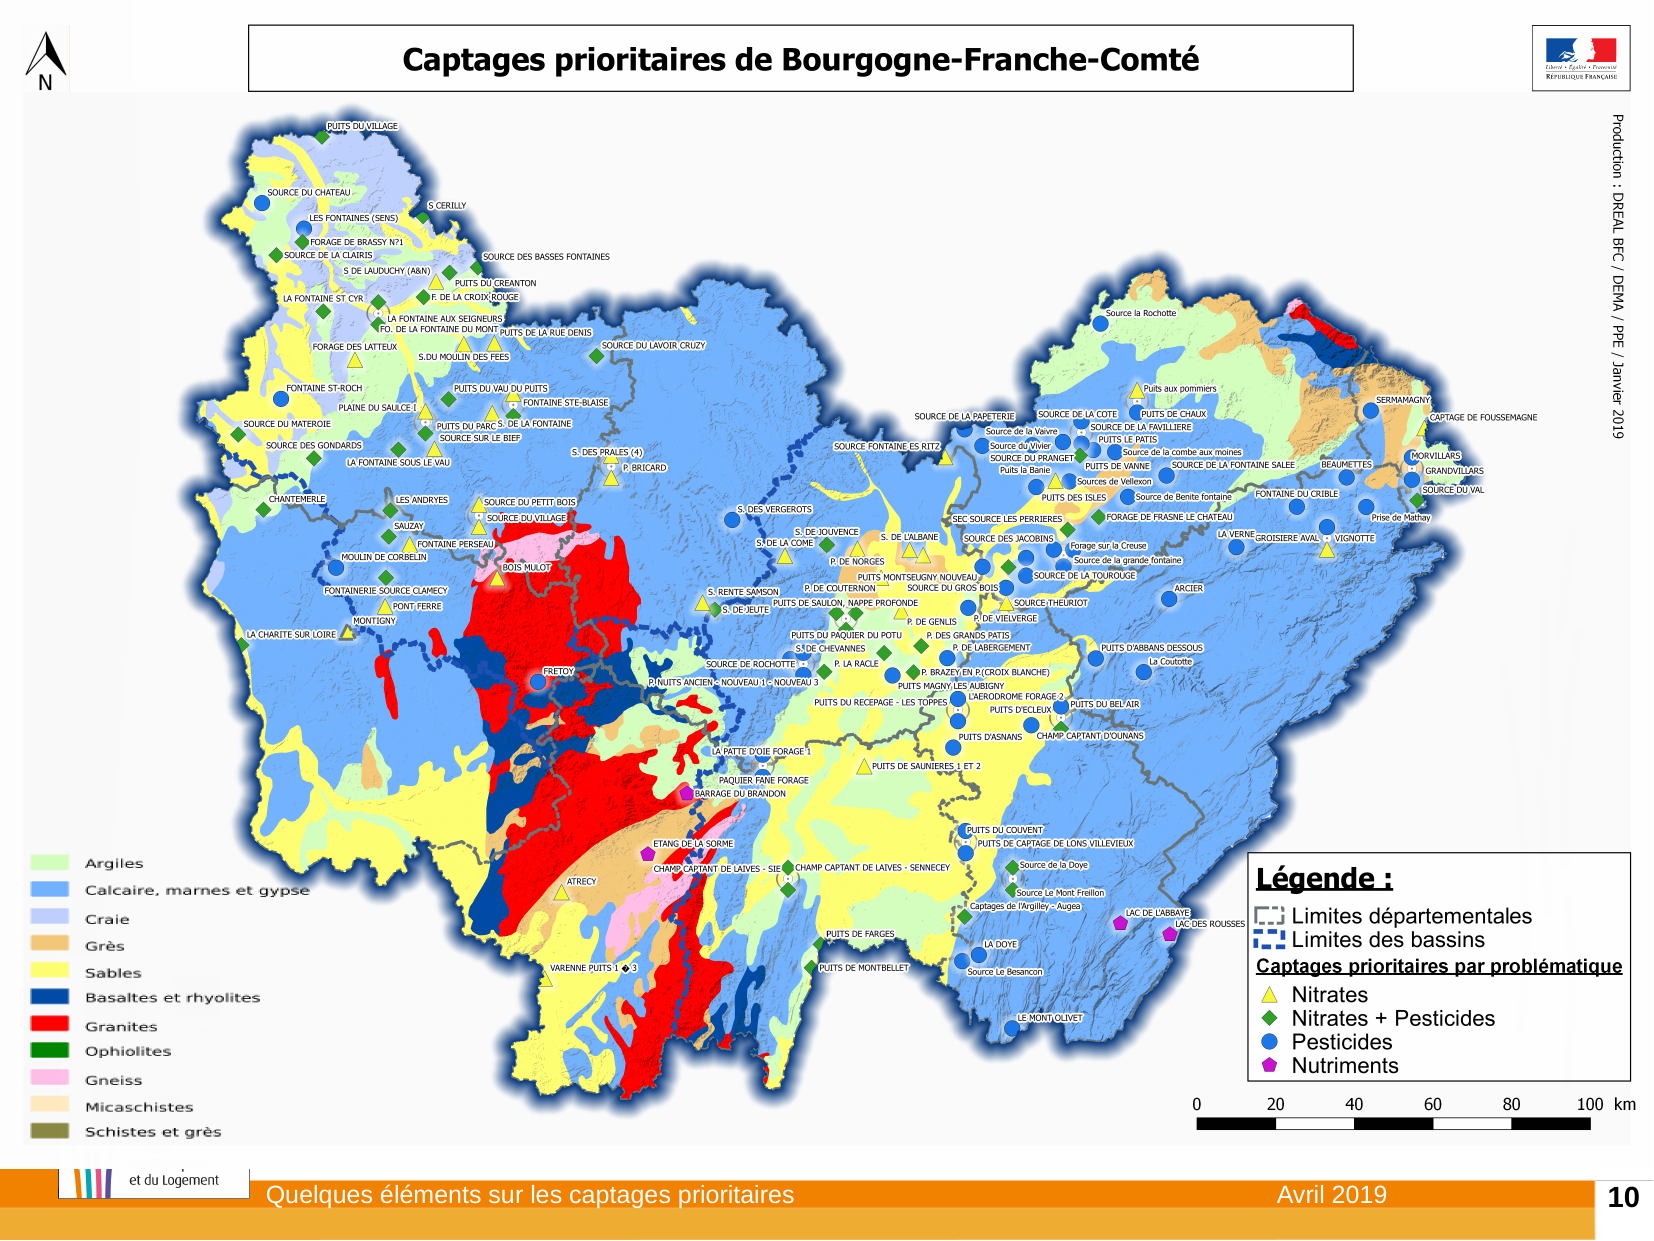

Quelques éléments sur les captages prioritaires
Avril 2019
10